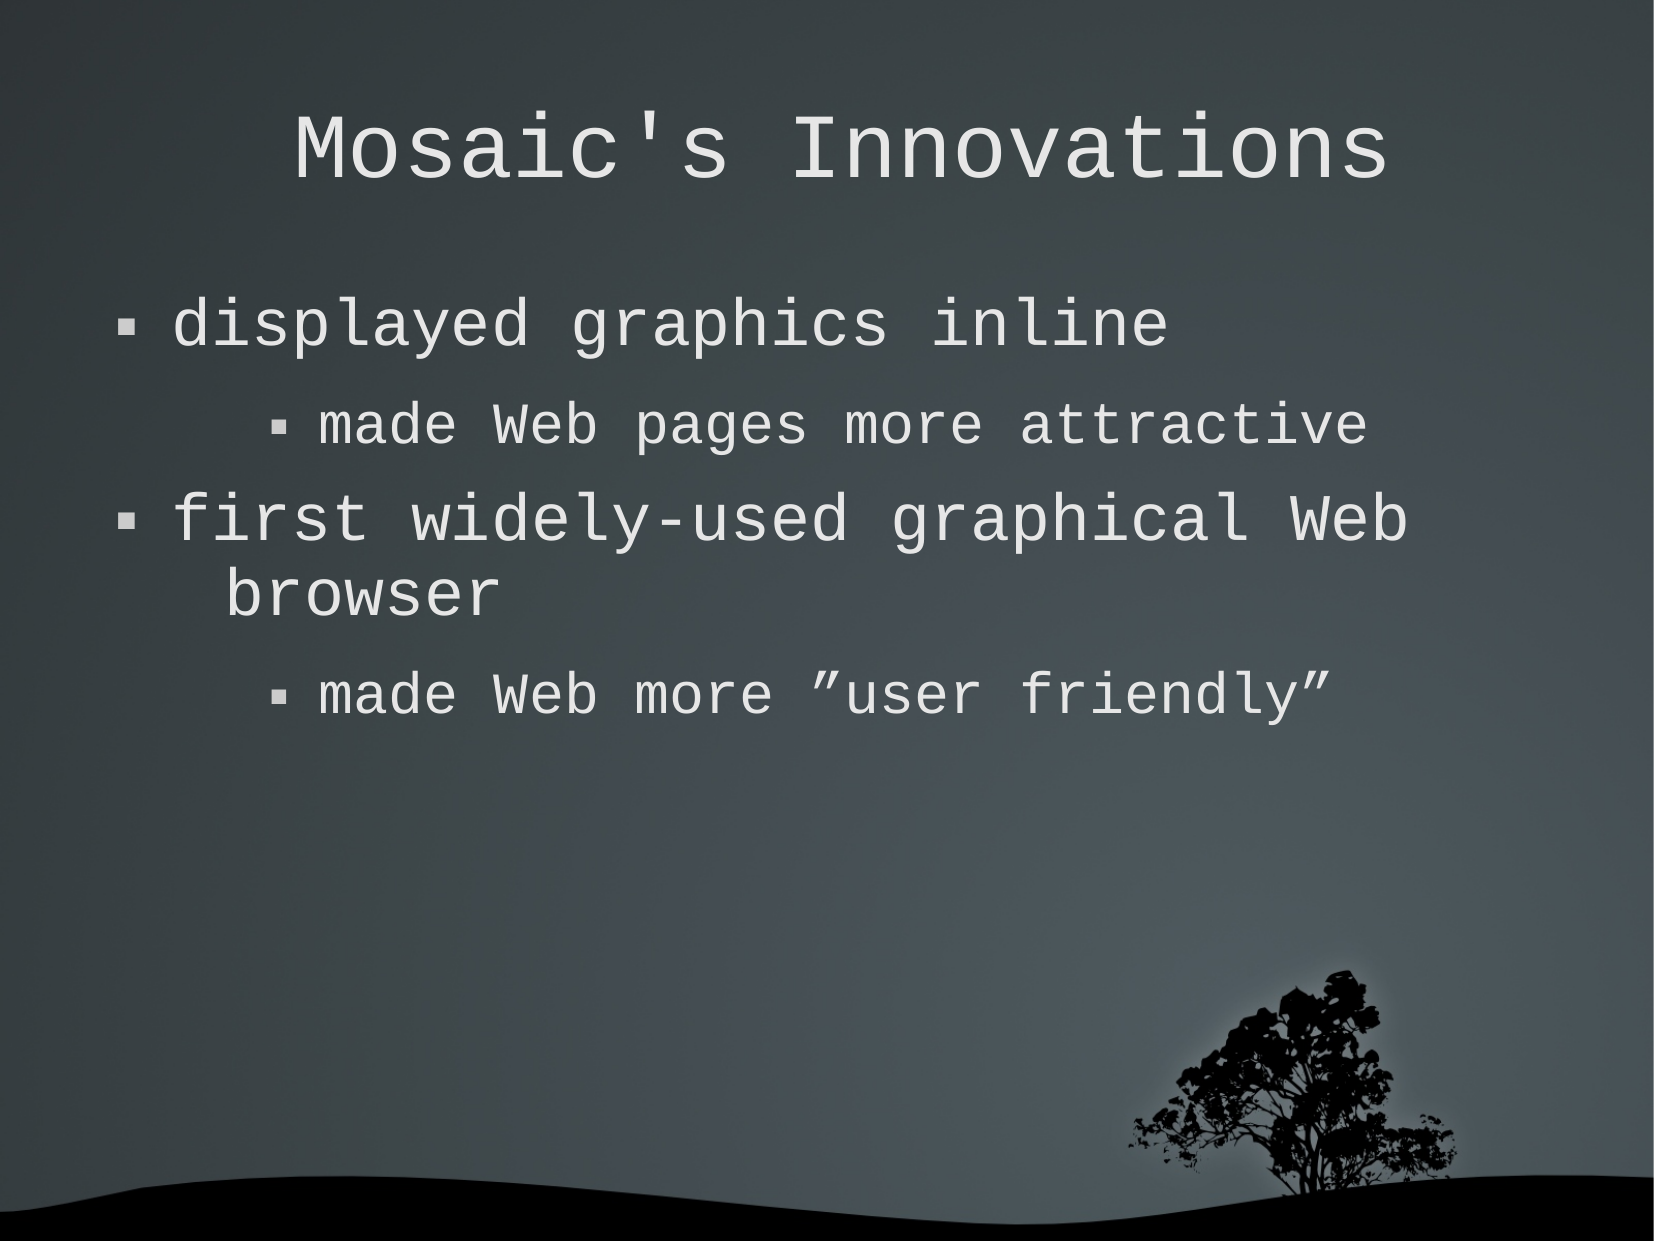

# Mosaic's Innovations
displayed graphics inline
made Web pages more attractive
first widely-used graphical Web browser
made Web more ”user friendly”